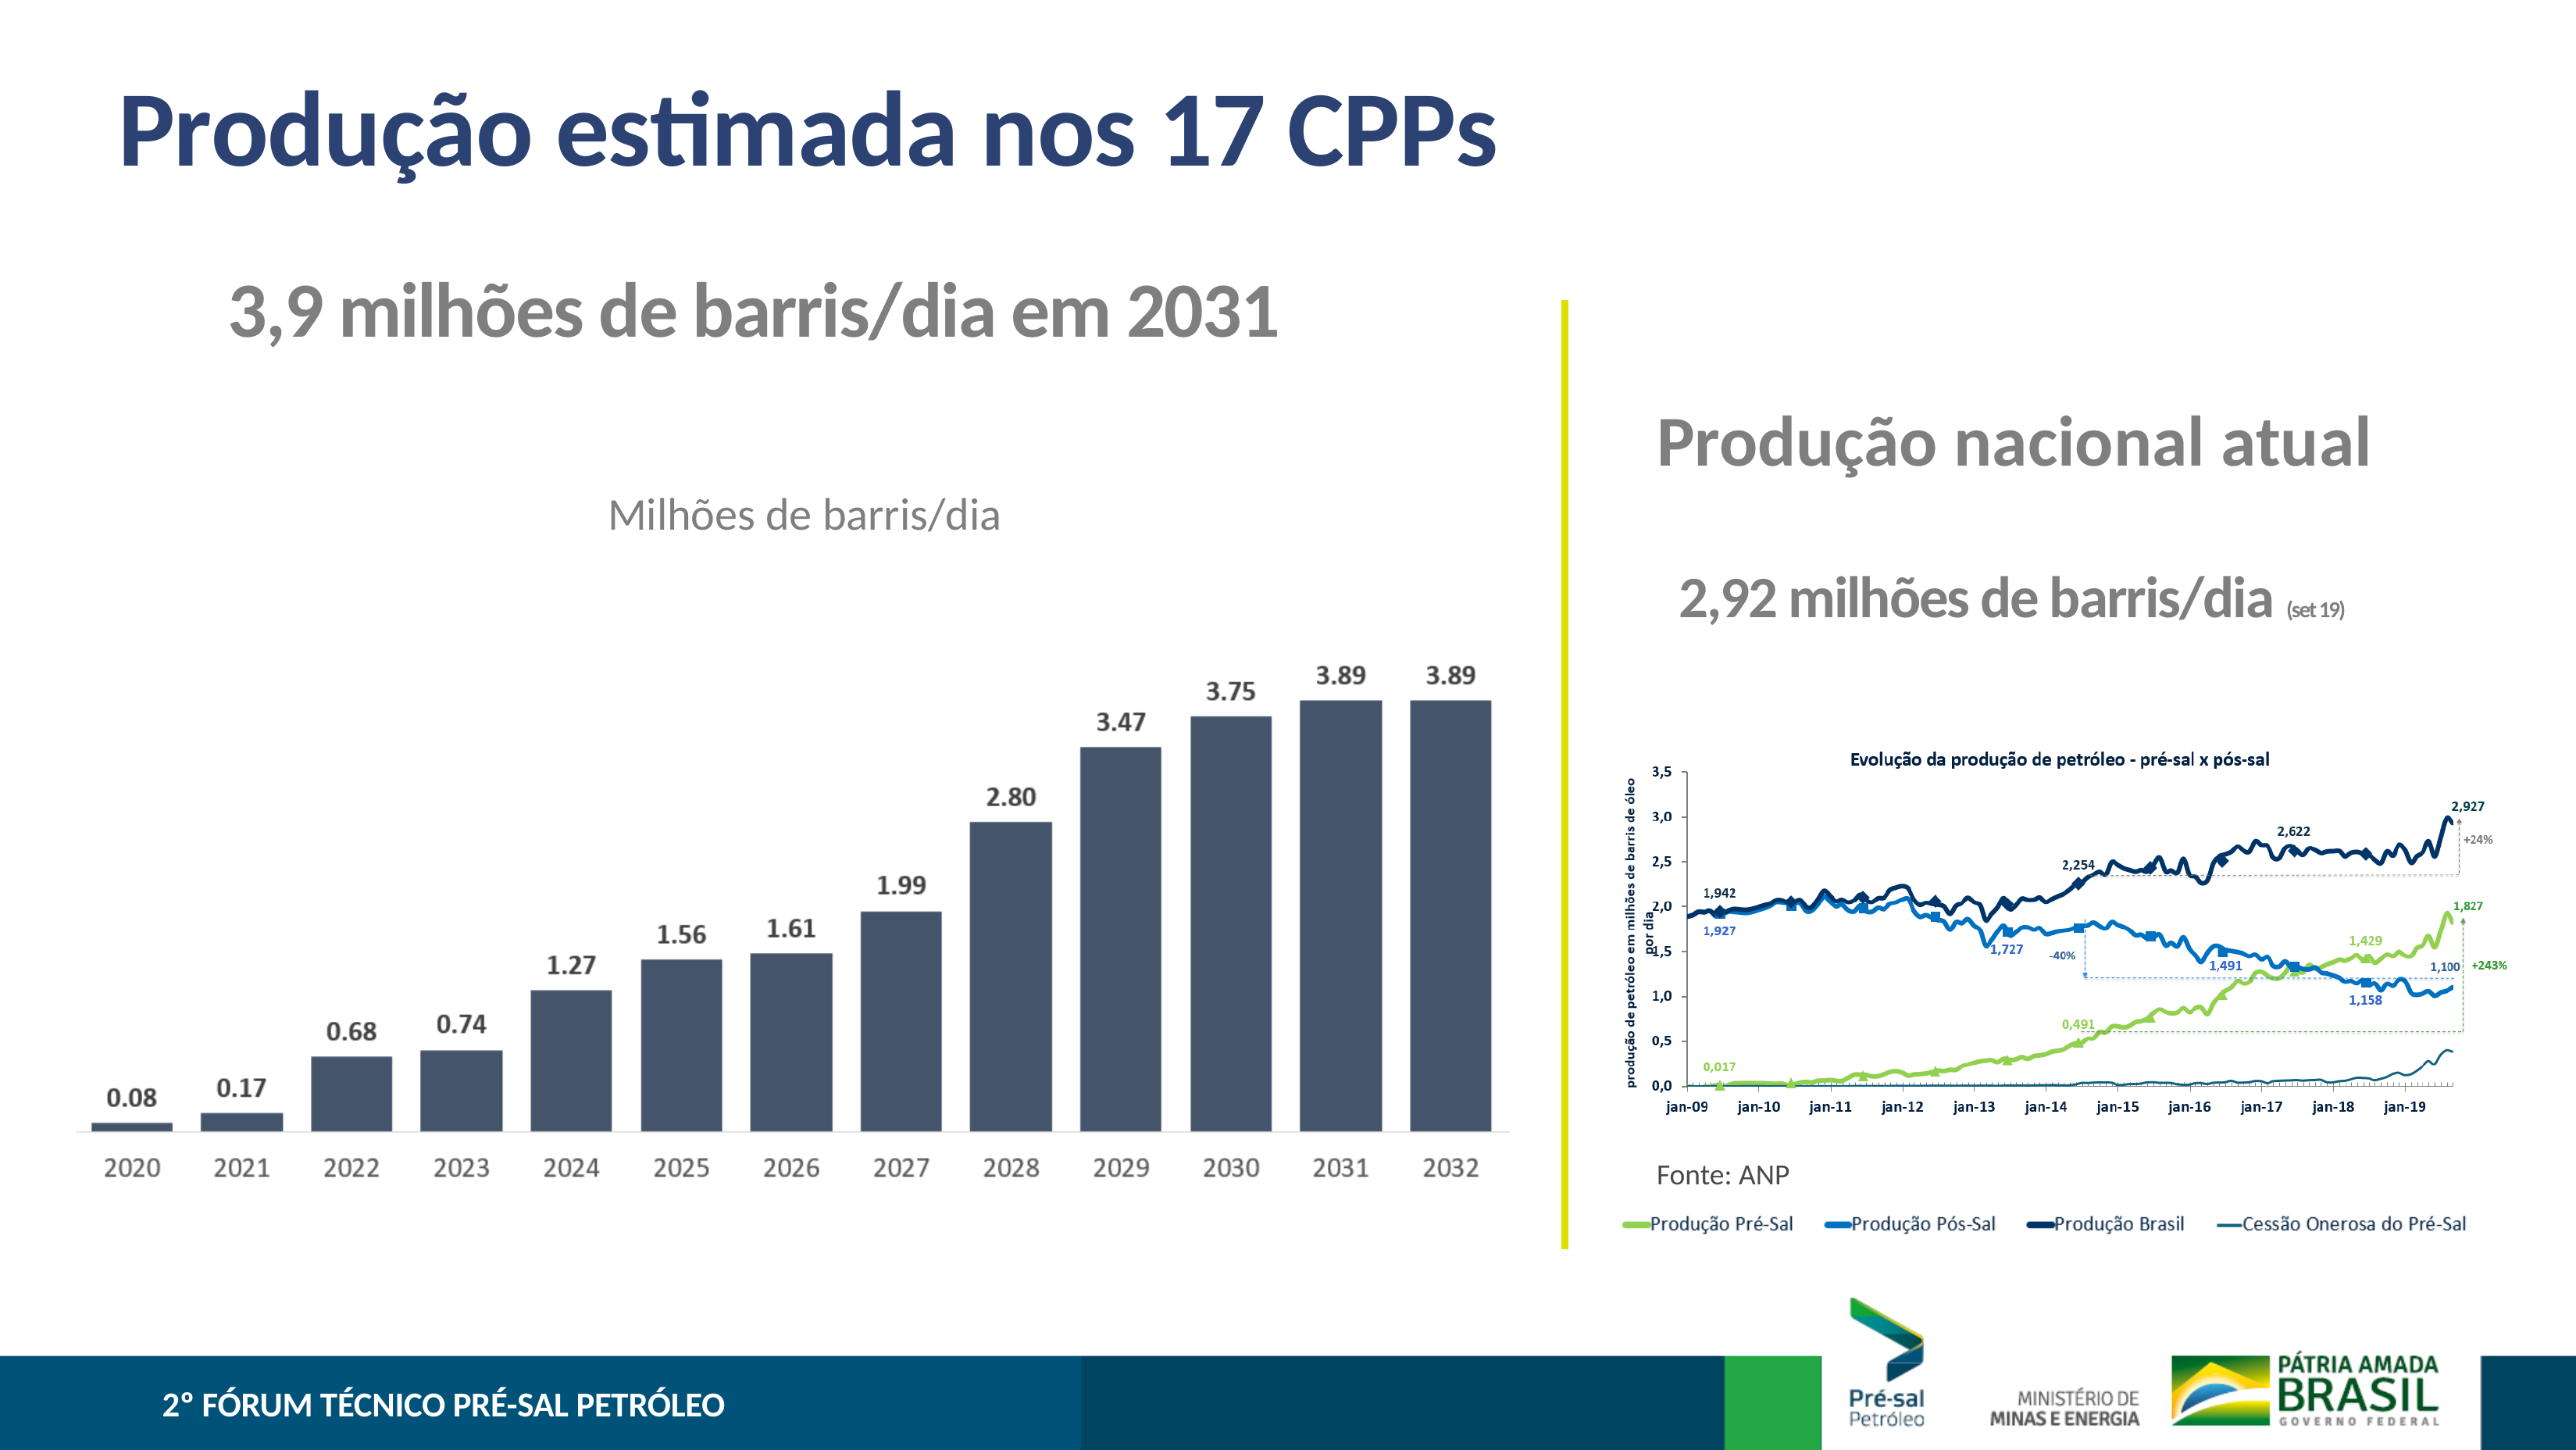

# Produção estimada nos 17 CPPs
3,9 milhões de barris/dia em 2031
Produção nacional atual
Milhões de barris/dia
2,92 milhões de barris/dia (set 19)
Fonte: ANP
2º FÓRUM TÉCNICO PRÉ-SAL PETRÓLEO